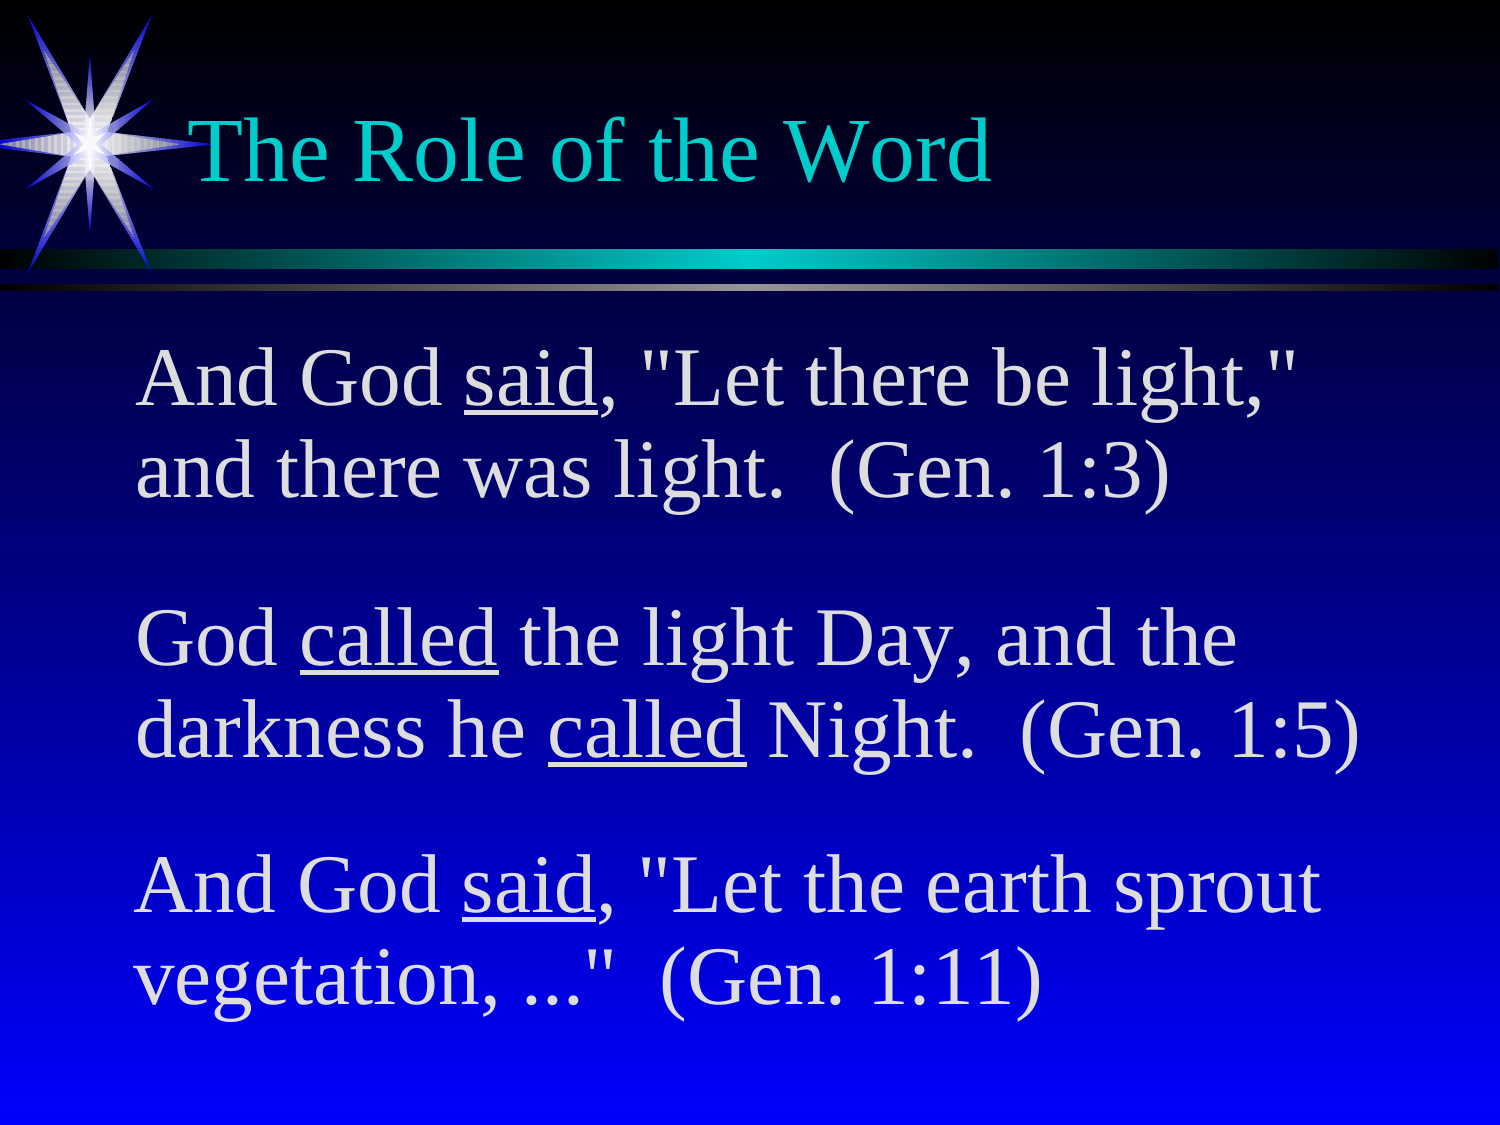

# The Role of the Word
And God said, "Let there be light," and there was light. (Gen. 1:3)
God called the light Day, and the darkness he called Night. (Gen. 1:5)
And God said, "Let the earth sprout vegetation, ..." (Gen. 1:11)